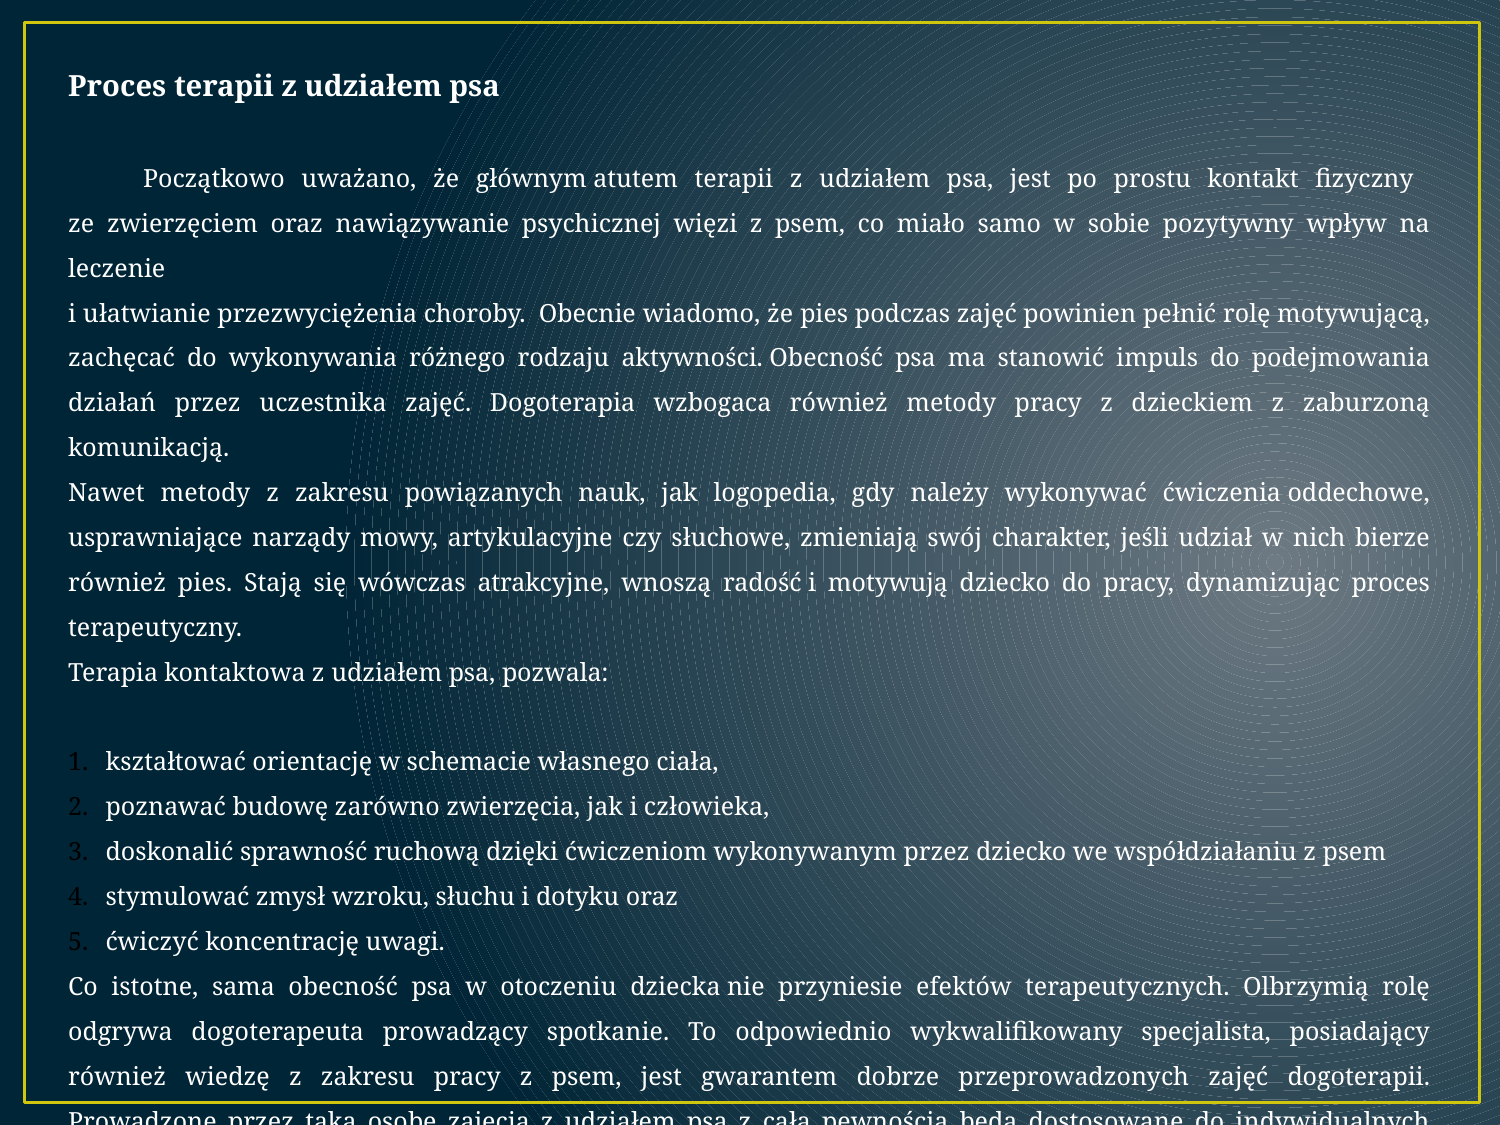

Proces terapii z udziałem psa
	Początkowo uważano, że głównym atutem terapii z udziałem psa, jest po prostu kontakt fizyczny
ze zwierzęciem oraz nawiązywanie psychicznej więzi z psem, co miało samo w sobie pozytywny wpływ na leczenie
i ułatwianie przezwyciężenia choroby.  Obecnie wiadomo, że pies podczas zajęć powinien pełnić rolę motywującą, zachęcać do wykonywania różnego rodzaju aktywności. Obecność psa ma stanowić impuls do podejmowania działań przez uczestnika zajęć. Dogoterapia wzbogaca również metody pracy z dzieckiem z zaburzoną komunikacją.
Nawet metody z zakresu powiązanych nauk, jak logopedia, gdy należy wykonywać ćwiczenia oddechowe, usprawniające narządy mowy, artykulacyjne czy słuchowe, zmieniają swój charakter, jeśli udział w nich bierze również pies. Stają się wówczas atrakcyjne, wnoszą radość i motywują dziecko do pracy, dynamizując proces terapeutyczny.
Terapia kontaktowa z udziałem psa, pozwala:
kształtować orientację w schemacie własnego ciała,
poznawać budowę zarówno zwierzęcia, jak i człowieka,
doskonalić sprawność ruchową dzięki ćwiczeniom wykonywanym przez dziecko we współdziałaniu z psem
stymulować zmysł wzroku, słuchu i dotyku oraz
ćwiczyć koncentrację uwagi.
Co istotne, sama obecność psa w otoczeniu dziecka nie przyniesie efektów terapeutycznych. Olbrzymią rolę odgrywa dogoterapeuta prowadzący spotkanie. To odpowiednio wykwalifikowany specjalista, posiadający również wiedzę z zakresu pracy z psem, jest gwarantem dobrze przeprowadzonych zajęć dogoterapii. Prowadzone przez taką osobę zajęcia z udziałem psa z całą pewnością będą dostosowane do indywidualnych możliwości i potrzeb biorących w nich udział pacjentów.